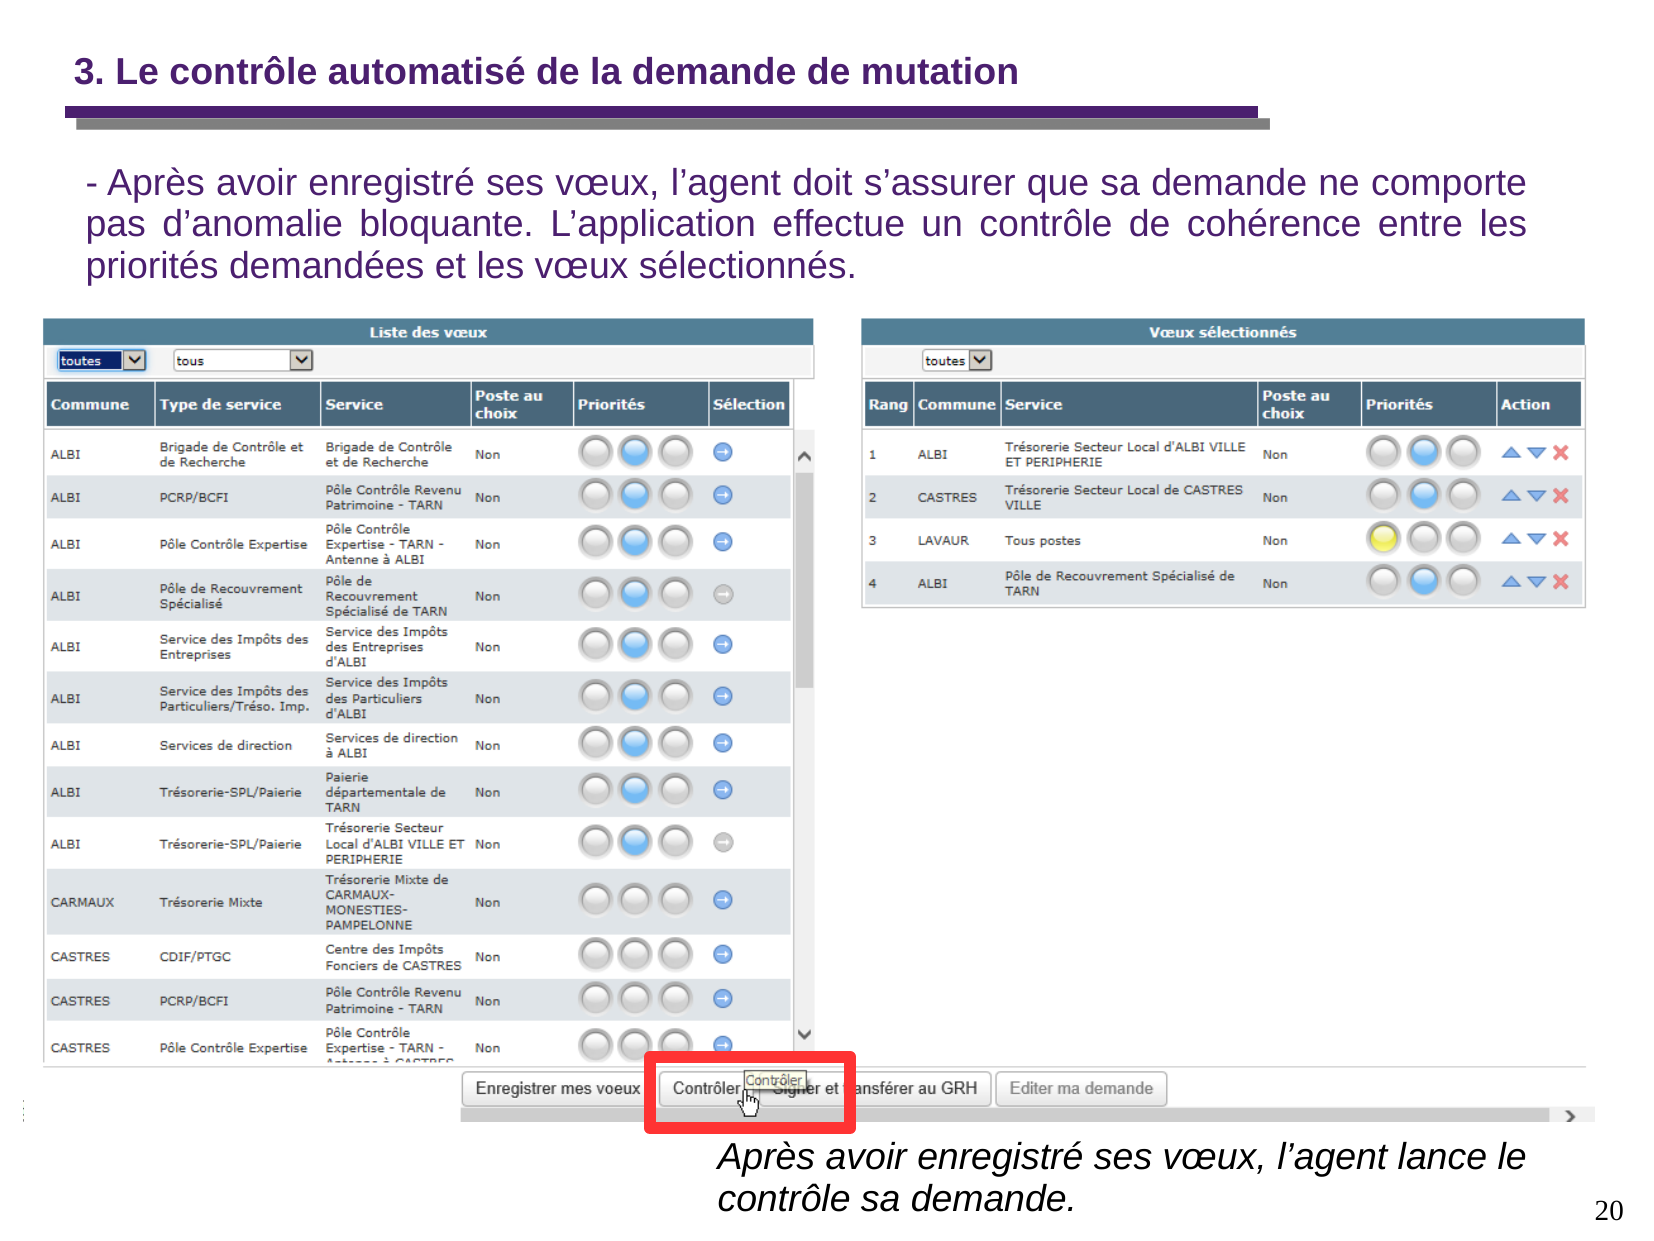

3. Le contrôle automatisé de la demande de mutation
- Après avoir enregistré ses vœux, l’agent doit s’assurer que sa demande ne comporte pas d’anomalie bloquante. L’application effectue un contrôle de cohérence entre les priorités demandées et les vœux sélectionnés.
Après avoir enregistré ses vœux, l’agent lance le contrôle sa demande.
20